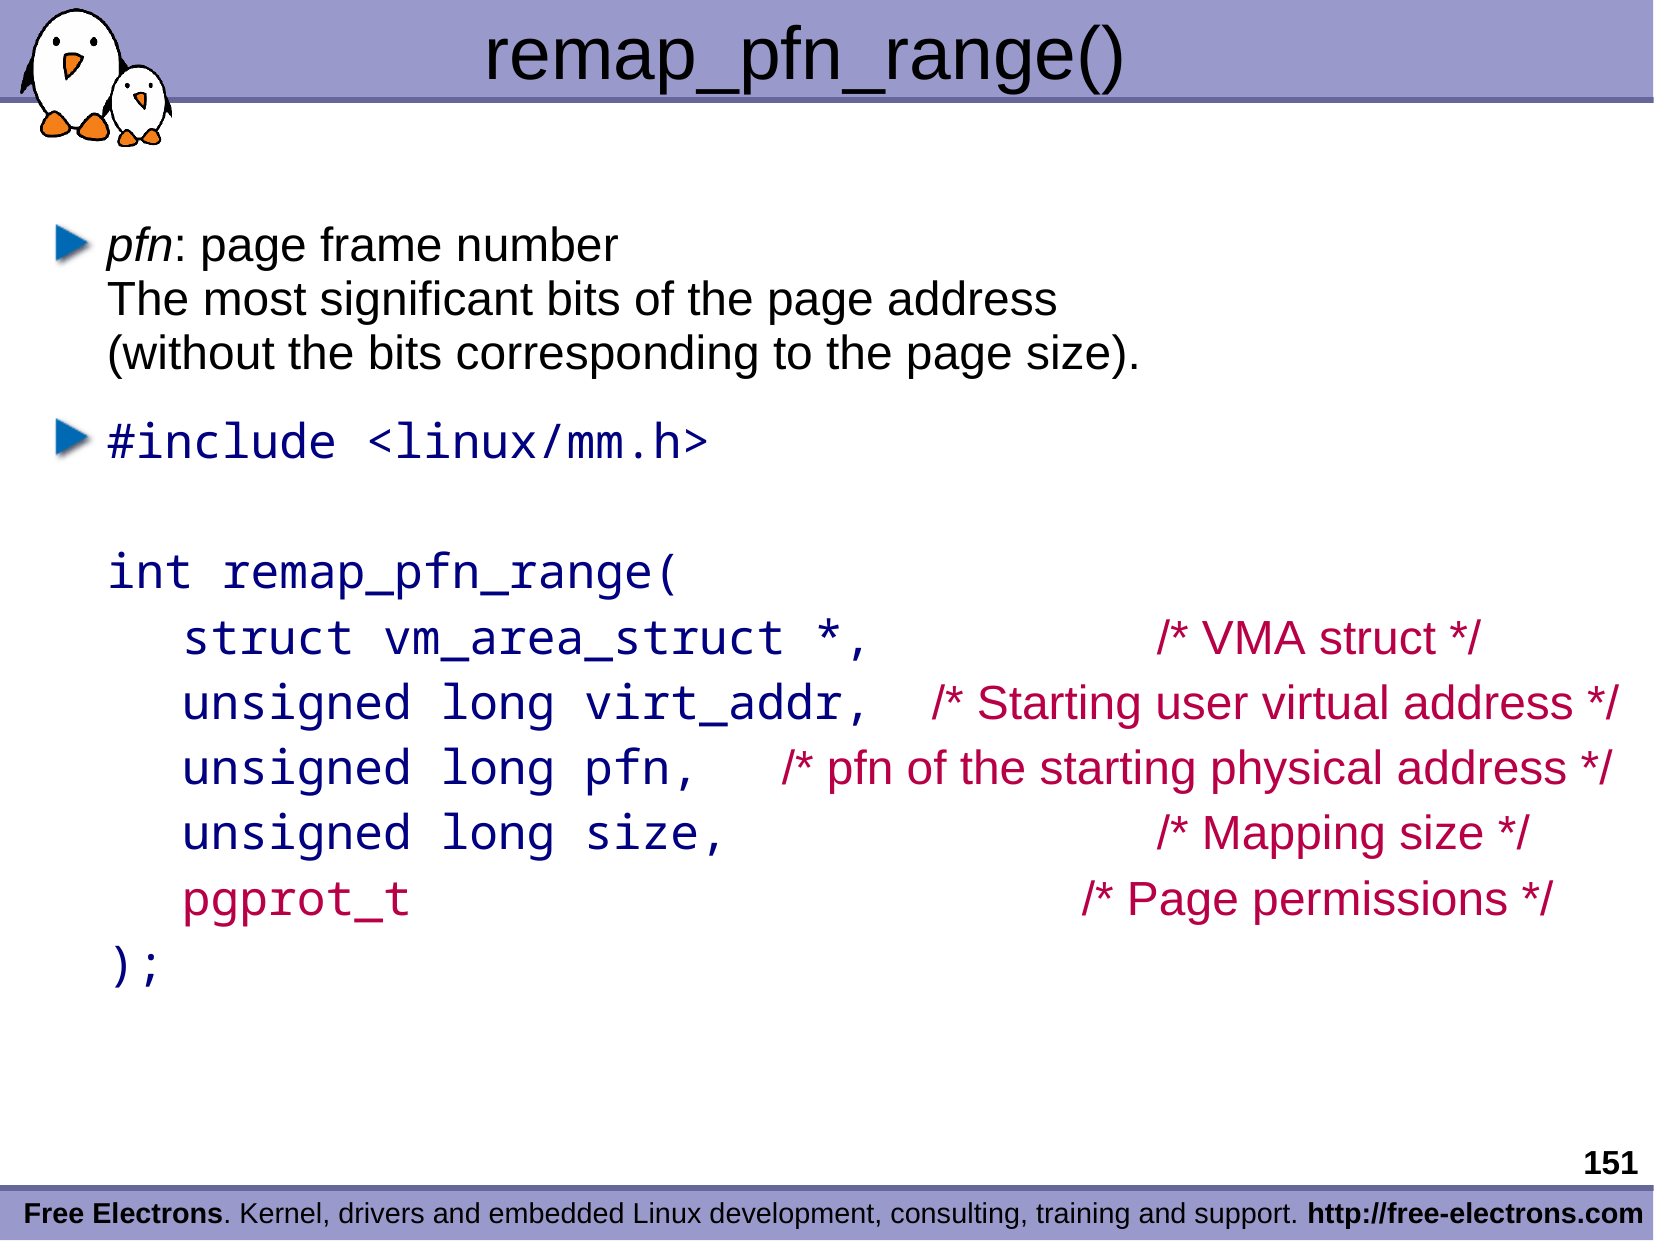

# remap_pfn_range()
pfn: page frame number
The most significant bits of the page address
(without the bits corresponding to the page size).
#include <linux/mm.h>
int remap_pfn_range(
	struct vm_area_struct *,			 	/* VMA struct */
	unsigned long virt_addr, 	/* Starting user virtual address */
	unsigned long pfn, 	/* pfn of the starting physical address */
	unsigned long size, 						/* Mapping size */
	pgprot_t 									/* Page permissions */
);